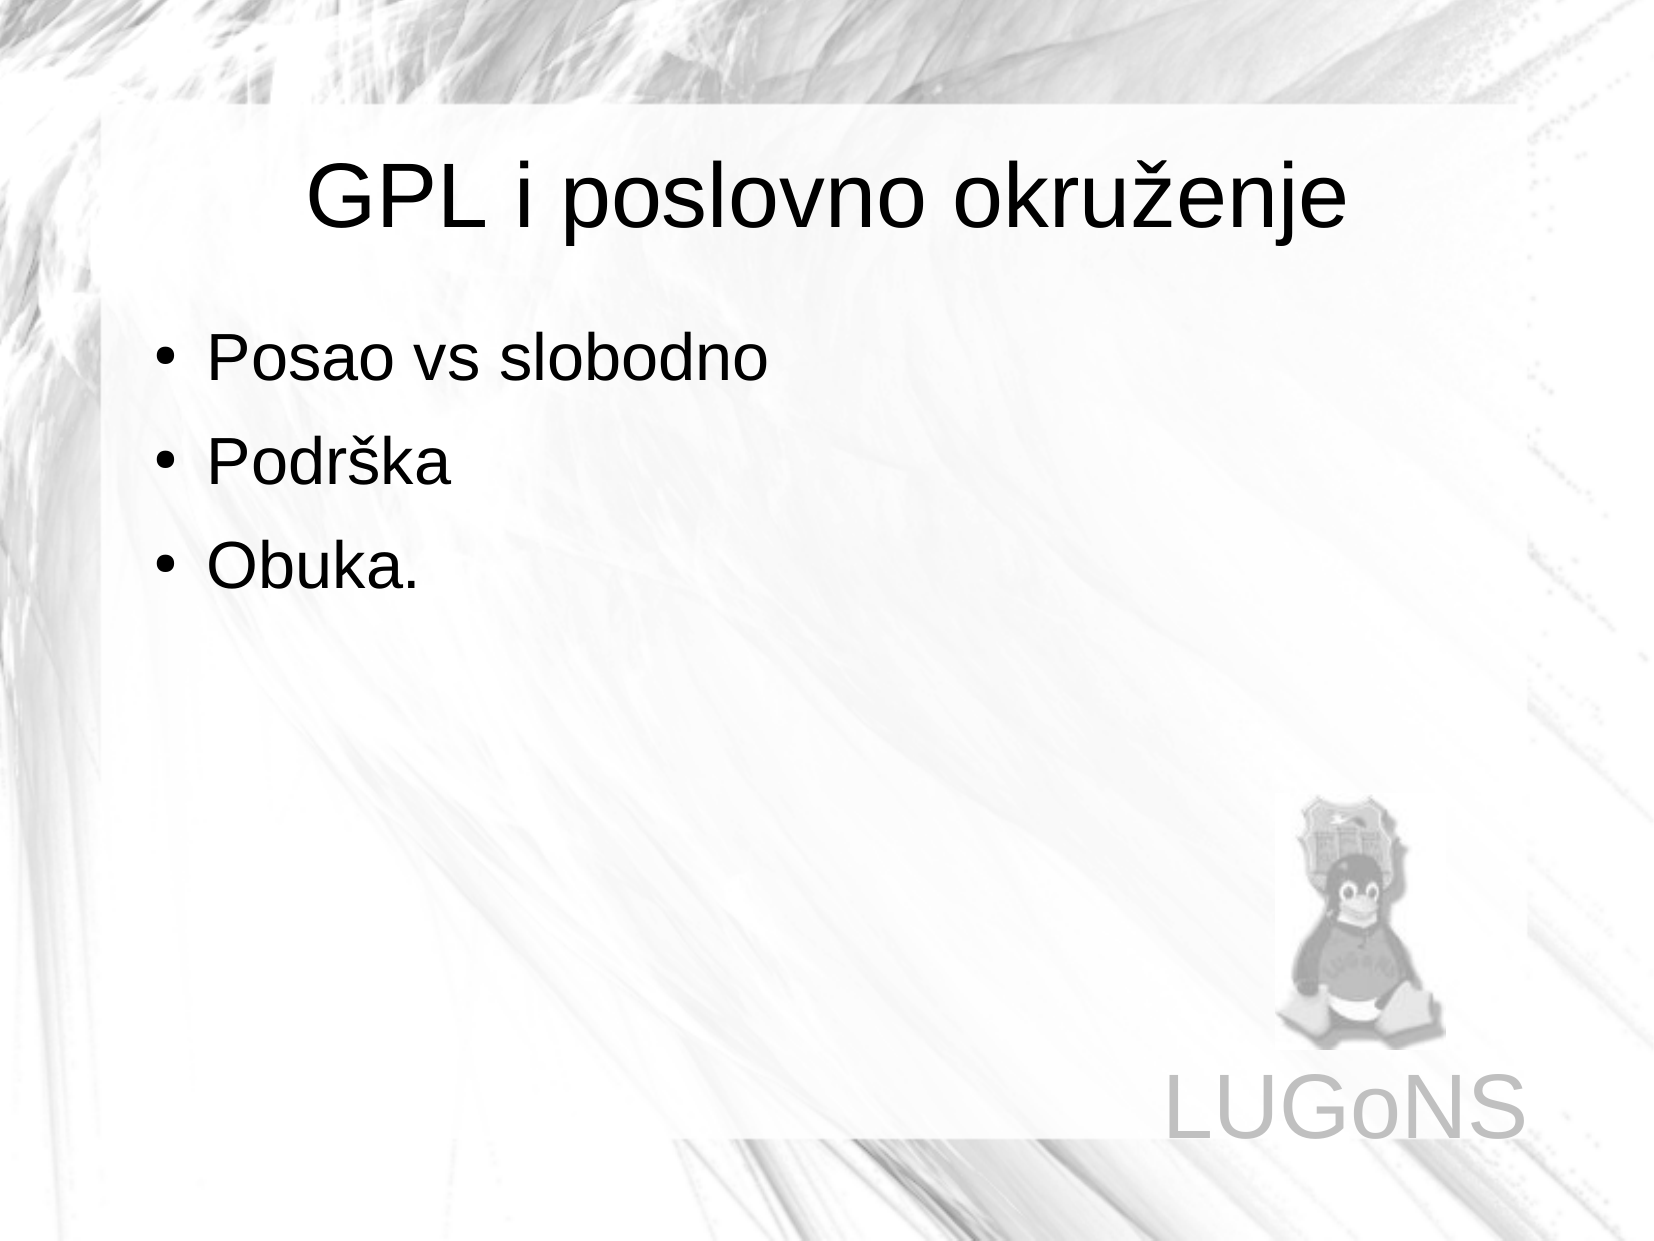

# GPL i poslovno okruženje
Posao vs slobodno
Podrška
Obuka.
LUGoNS